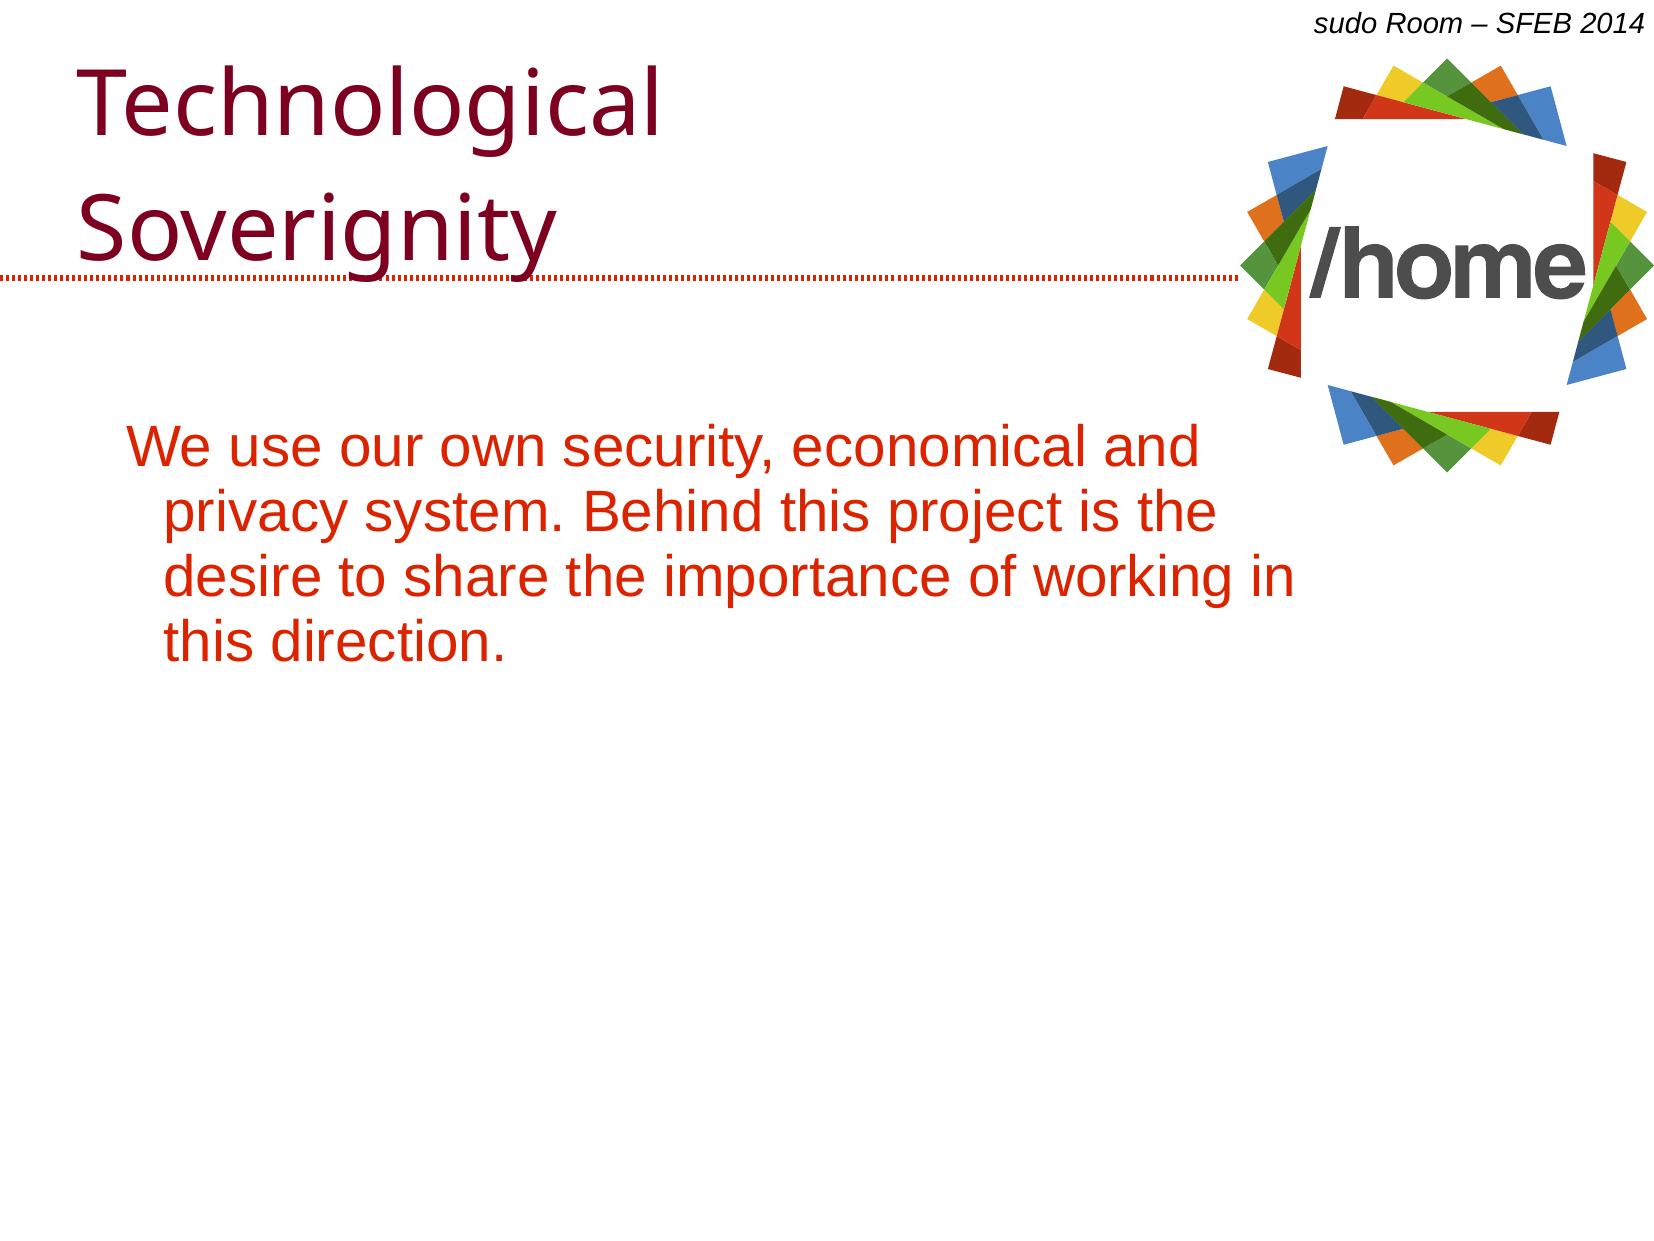

sudo Room – SFEB 2014
# Technological Soverignity
We use our own security, economical and privacy system. Behind this project is the desire to share the importance of working in this direction.